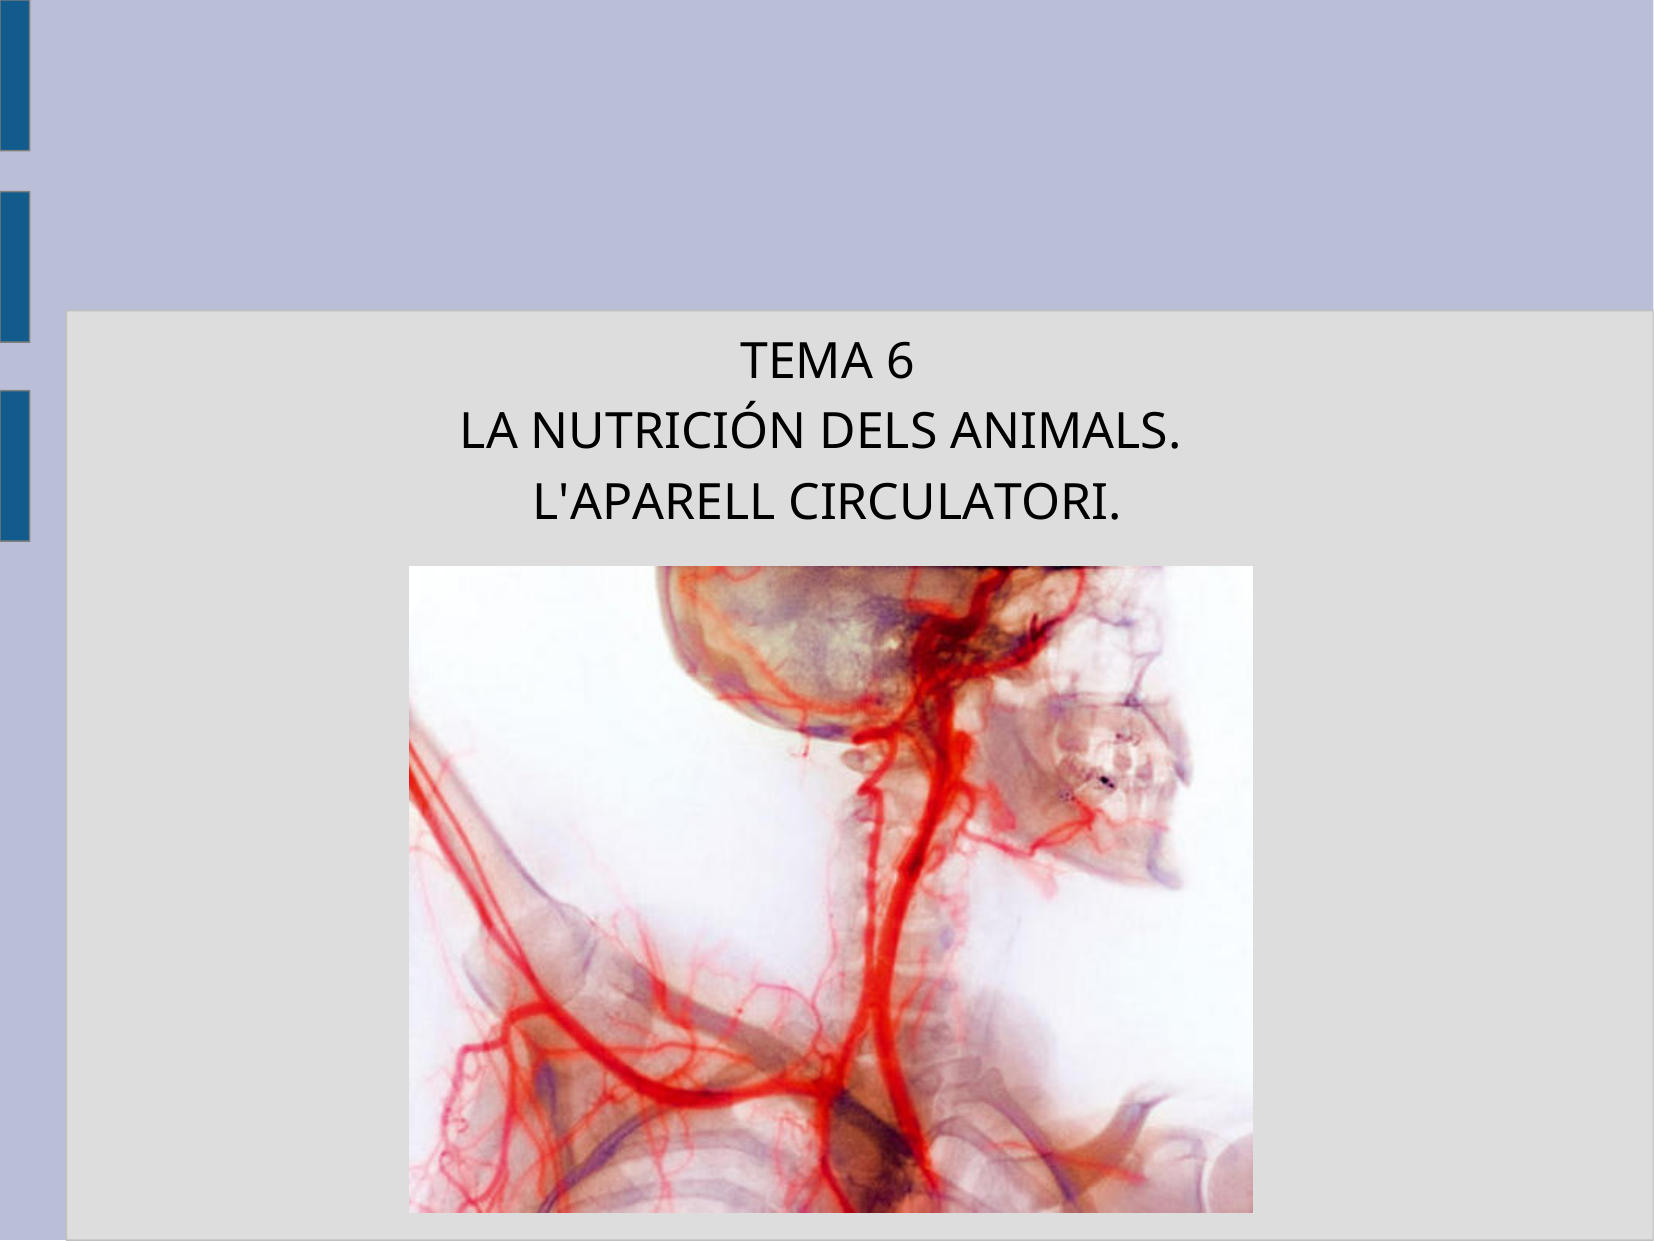

TEMA 6
LA NUTRICIÓN DELS ANIMALS.
L'APARELL CIRCULATORI.